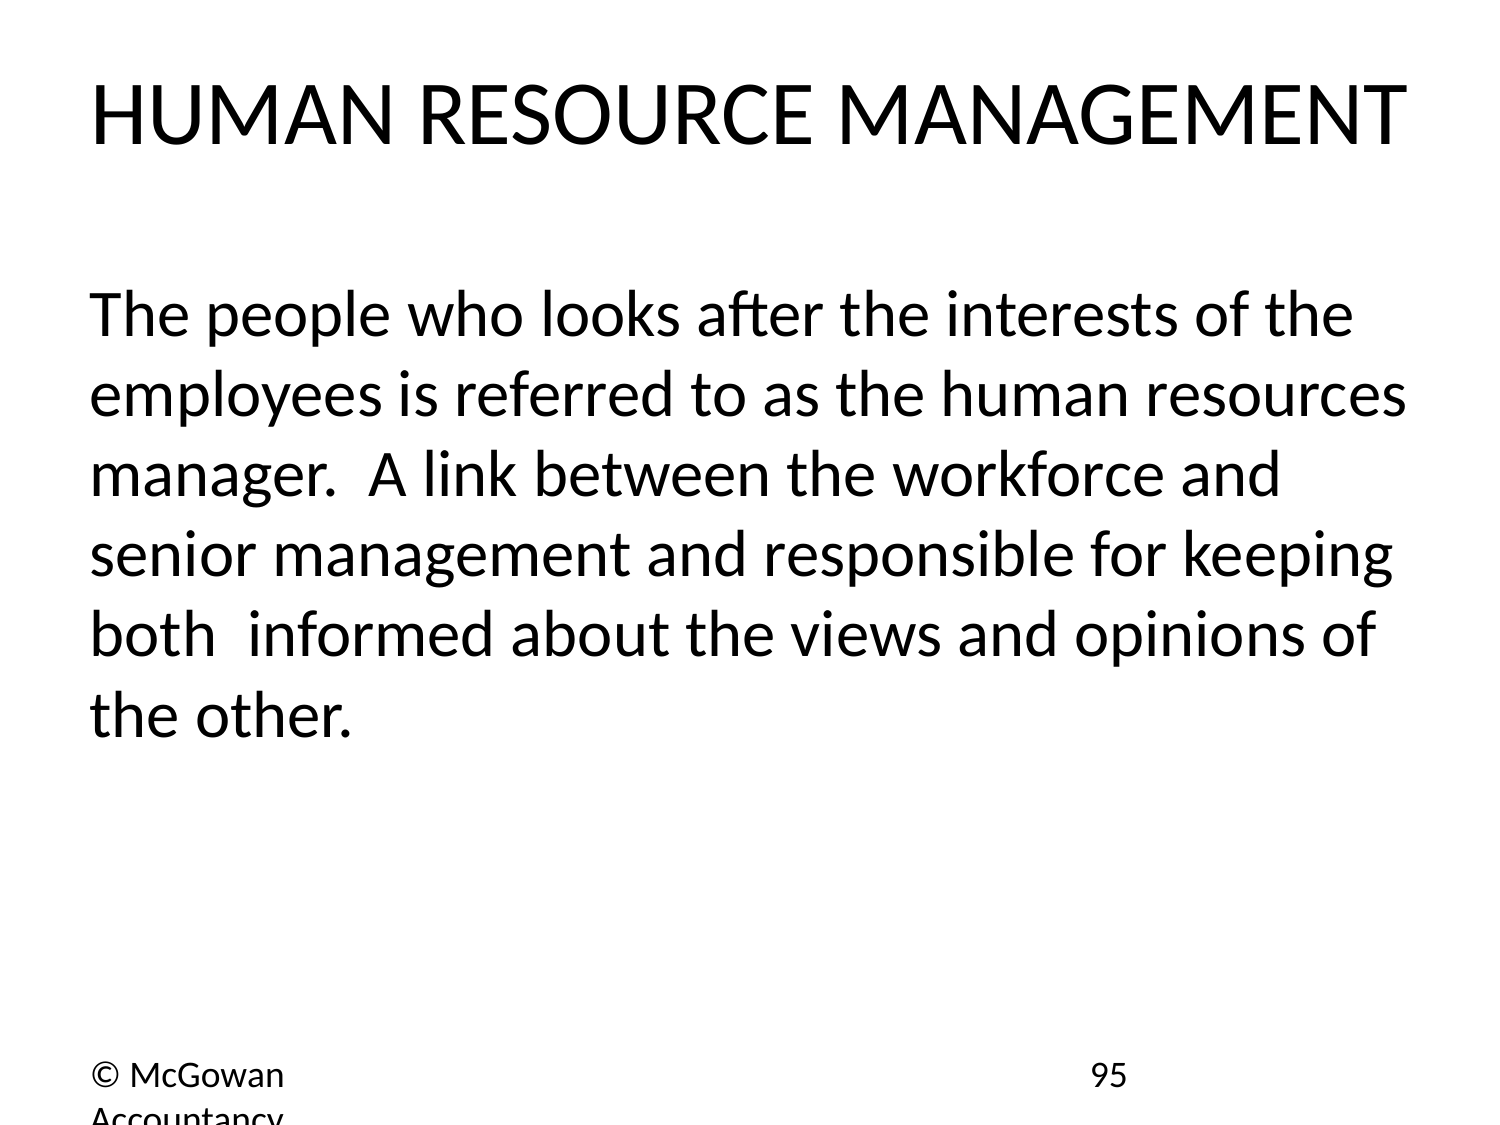

# HUMAN RESOURCE MANAGEMENT
The people who looks after the interests of the employees is referred to as the human resources manager. A link between the workforce and senior management and responsible for keeping both informed about the views and opinions of the other.
© McGowan Accountancy Services
95